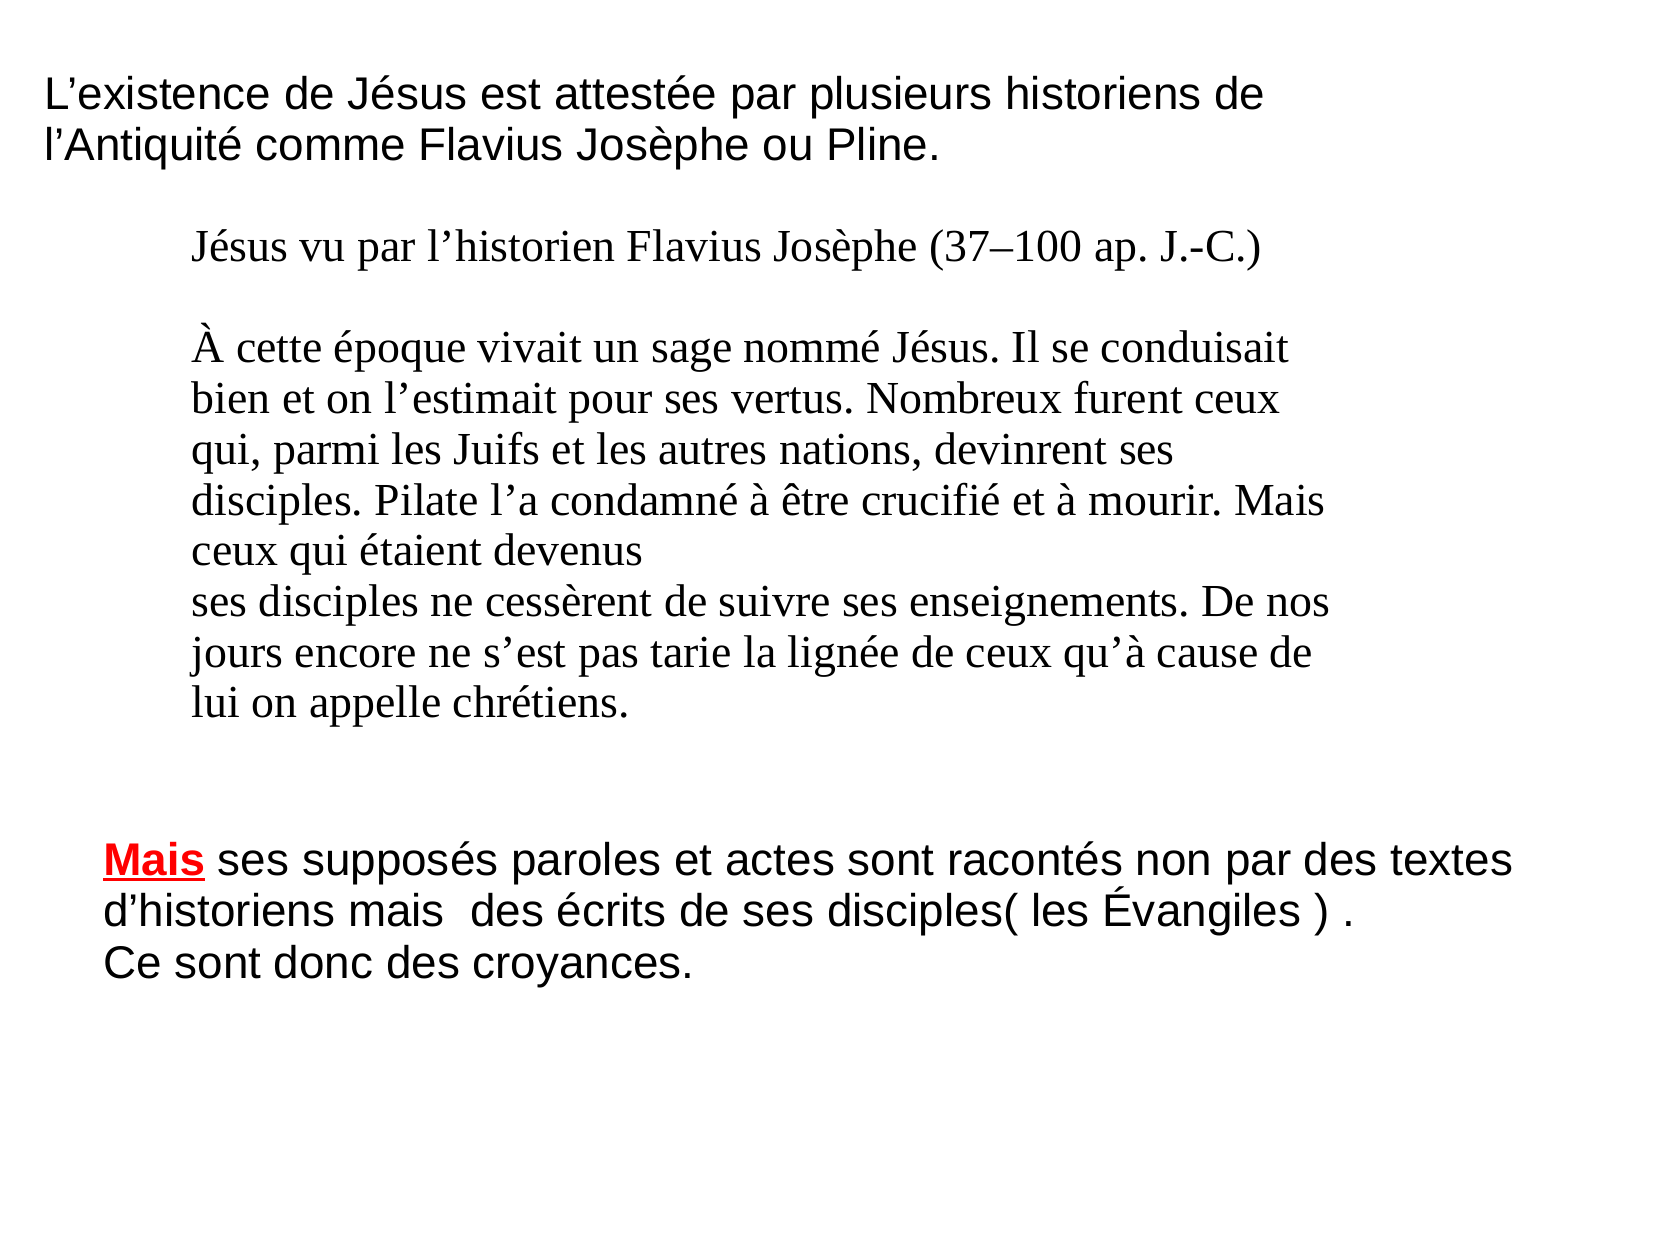

L’existence de Jésus est attestée par plusieurs historiens de l’Antiquité comme Flavius Josèphe ou Pline.
Jésus vu par l’historien Flavius Josèphe (37–100 ap. J.-C.)
À cette époque vivait un sage nommé Jésus. Il se conduisait bien et on l’estimait pour ses vertus. Nombreux furent ceux qui, parmi les Juifs et les autres nations, devinrent ses disciples. Pilate l’a condamné à être crucifié et à mourir. Mais ceux qui étaient devenus
ses disciples ne cessèrent de suivre ses enseignements. De nos jours encore ne s’est pas tarie la lignée de ceux qu’à cause de lui on appelle chrétiens.
Mais ses supposés paroles et actes sont racontés non par des textes d’historiens mais des écrits de ses disciples( les Évangiles ) .
Ce sont donc des croyances.